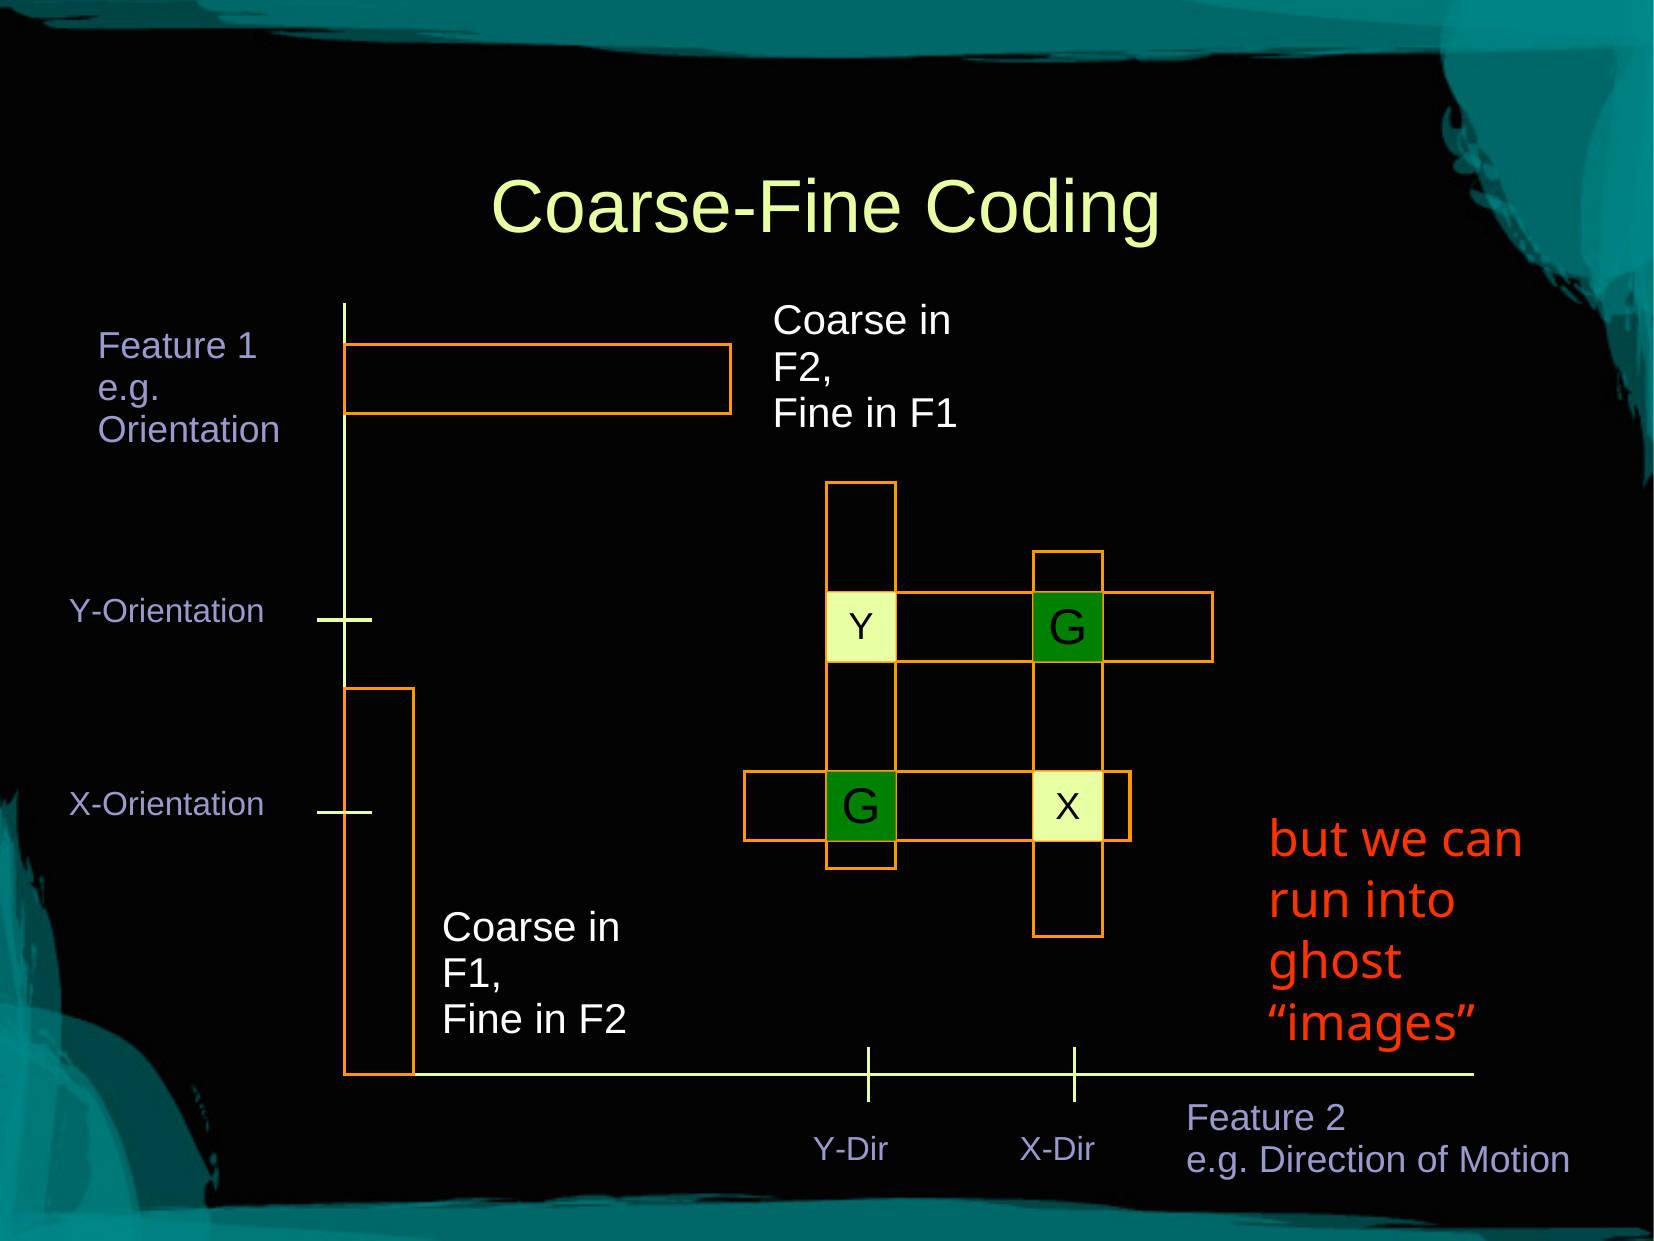

# Coarse-Fine Coding
Coarse in F2,
Fine in F1
Feature 1
e.g. Orientation
Y
X
Y-Orientation
G
G
X-Orientation
but we can run into ghost “images”
Coarse in F1,
Fine in F2
Y-Dir
X-Dir
Feature 2
e.g. Direction of Motion